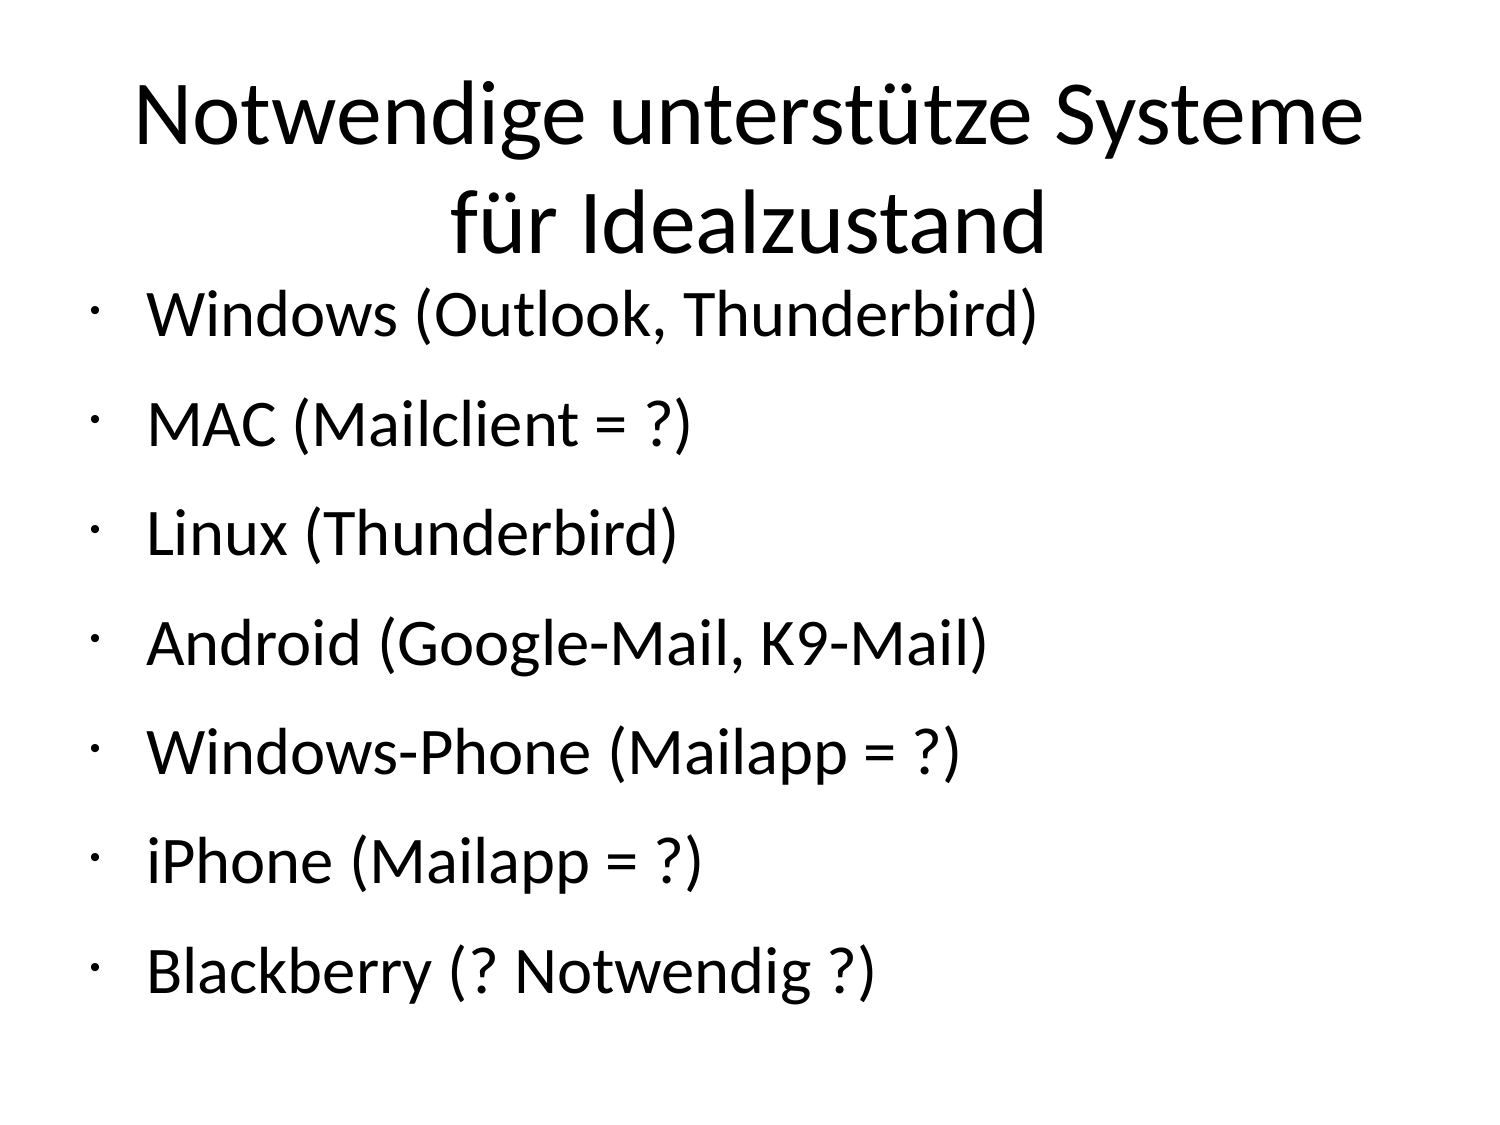

# Notwendige unterstütze Systeme für Idealzustand
Windows (Outlook, Thunderbird)
MAC (Mailclient = ?)
Linux (Thunderbird)
Android (Google-Mail, K9-Mail)
Windows-Phone (Mailapp = ?)
iPhone (Mailapp = ?)
Blackberry (? Notwendig ?)